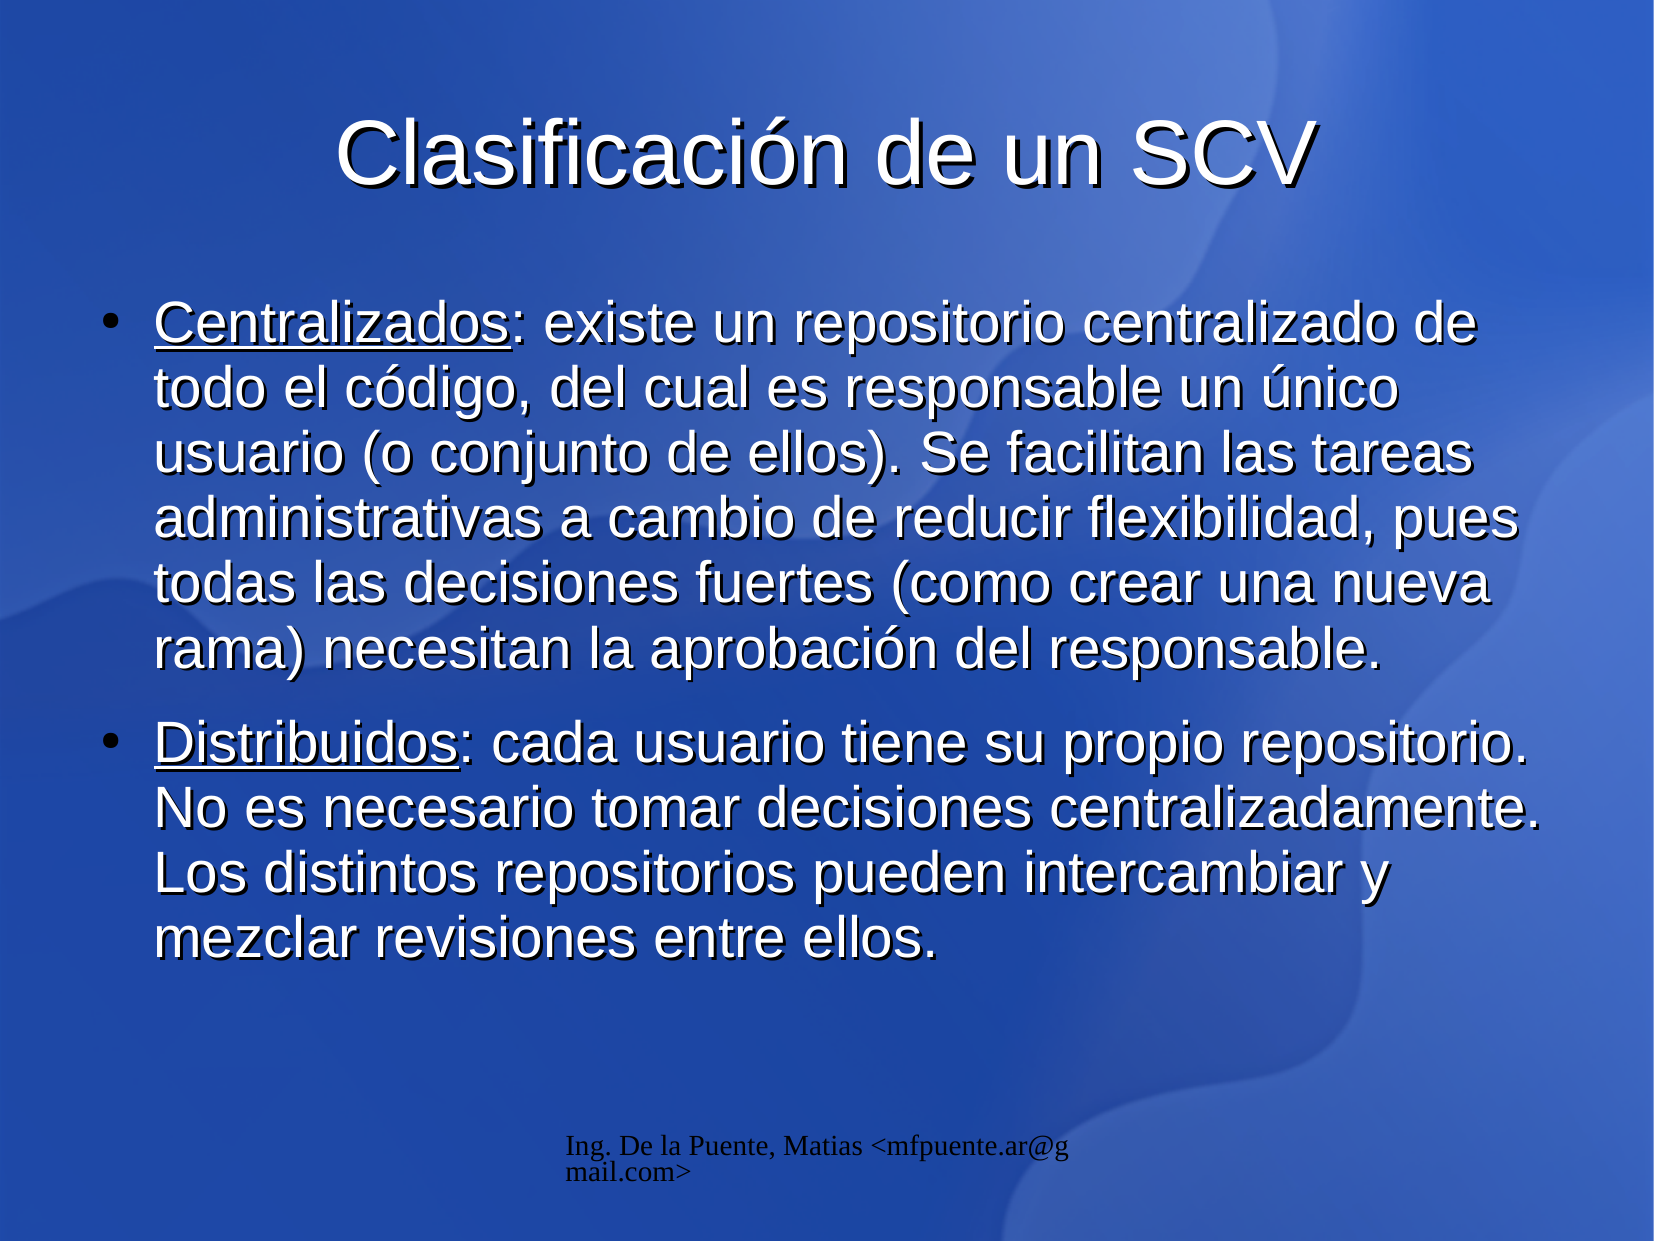

# Clasificación de un SCV
Centralizados: existe un repositorio centralizado de todo el código, del cual es responsable un único usuario (o conjunto de ellos). Se facilitan las tareas administrativas a cambio de reducir flexibilidad, pues todas las decisiones fuertes (como crear una nueva rama) necesitan la aprobación del responsable.
Distribuidos: cada usuario tiene su propio repositorio. No es necesario tomar decisiones centralizadamente. Los distintos repositorios pueden intercambiar y mezclar revisiones entre ellos.
Ing. De la Puente, Matias <mfpuente.ar@gmail.com>